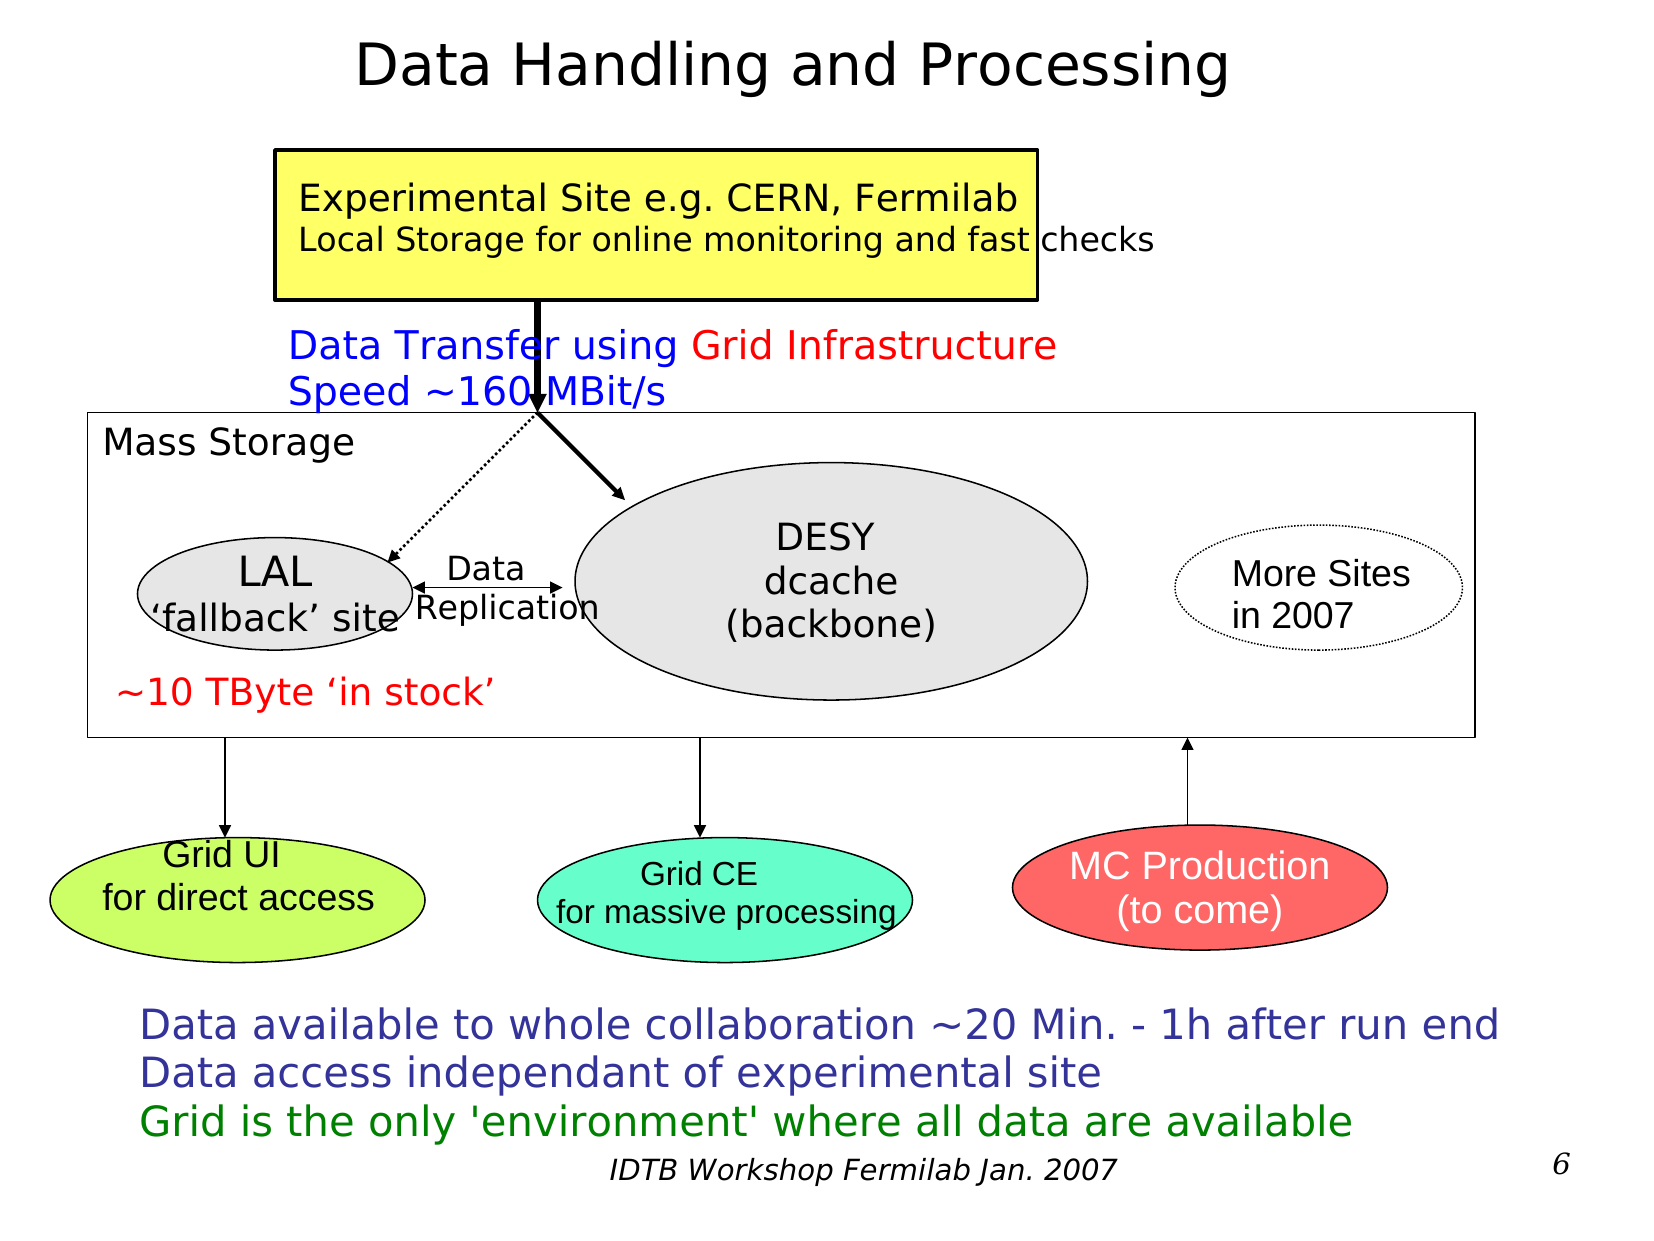

# Data Handling and Processing
Experimental Site e.g. CERN, Fermilab
Local Storage for online monitoring and fast checks
Data Transfer using Grid Infrastructure
Speed ~160 MBit/s
Mass Storage
DESY
dcache
(backbone)
LAL
‘fallback’ site
 Data
Replication
More Sites
in 2007
~10 TByte ‘in stock’
 Grid UI
for direct access
MC Production
(to come)
 Grid CE
for massive processing
Data available to whole collaboration ~20 Min. - 1h after run end
Data access independant of experimental site
Grid is the only 'environment' where all data are available
6
ILC Detector Testbeam Workshop Jan. 07